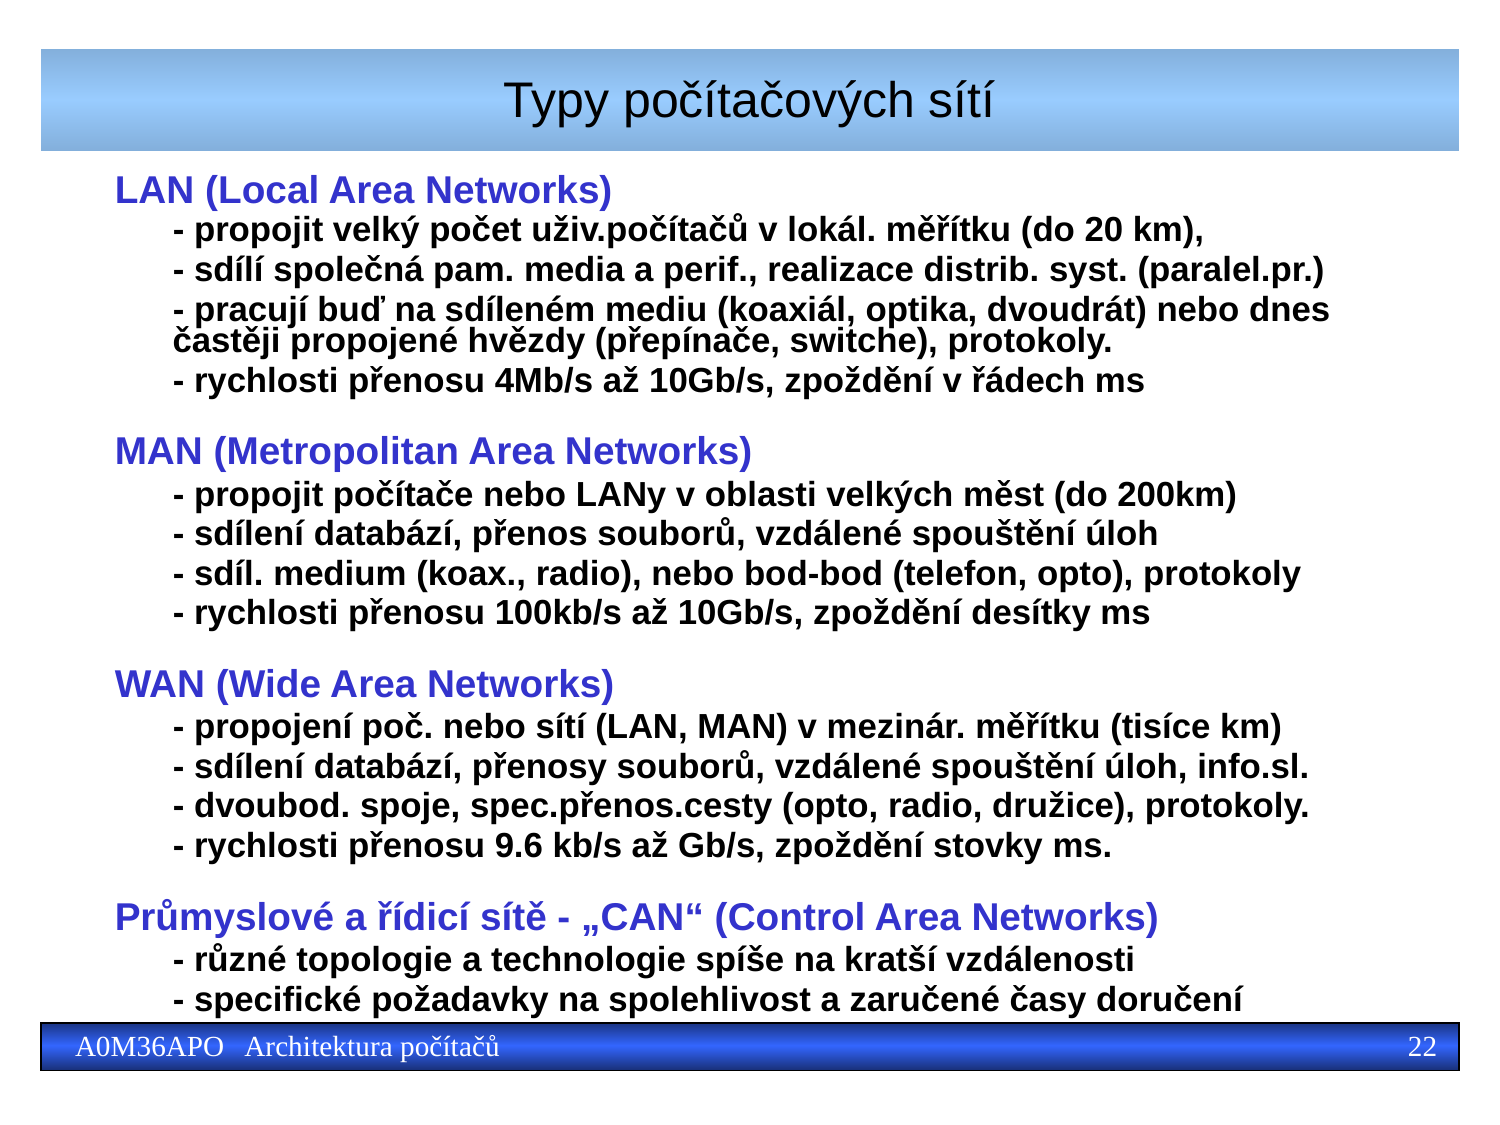

# Typy počítačových sítí
LAN (Local Area Networks)
- propojit velký počet uživ.počítačů v lokál. měřítku (do 20 km),
- sdílí společná pam. media a perif., realizace distrib. syst. (paralel.pr.)
- pracují buď na sdíleném mediu (koaxiál, optika, dvoudrát) nebo dnes častěji propojené hvězdy (přepínače, switche), protokoly.
- rychlosti přenosu 4Mb/s až 10Gb/s, zpoždění v řádech ms
MAN (Metropolitan Area Networks)
- propojit počítače nebo LANy v oblasti velkých měst (do 200km)
- sdílení databází, přenos souborů, vzdálené spouštění úloh
- sdíl. medium (koax., radio), nebo bod-bod (telefon, opto), protokoly
- rychlosti přenosu 100kb/s až 10Gb/s, zpoždění desítky ms
WAN (Wide Area Networks)
- propojení poč. nebo sítí (LAN, MAN) v mezinár. měřítku (tisíce km)
- sdílení databází, přenosy souborů, vzdálené spouštění úloh, info.sl.
- dvoubod. spoje, spec.přenos.cesty (opto, radio, družice), protokoly.
- rychlosti přenosu 9.6 kb/s až Gb/s, zpoždění stovky ms.
Průmyslové a řídicí sítě - „CAN“ (Control Area Networks)
- různé topologie a technologie spíše na kratší vzdálenosti
- specifické požadavky na spolehlivost a zaručené časy doručení
A0M36APO Architektura počítačů
22